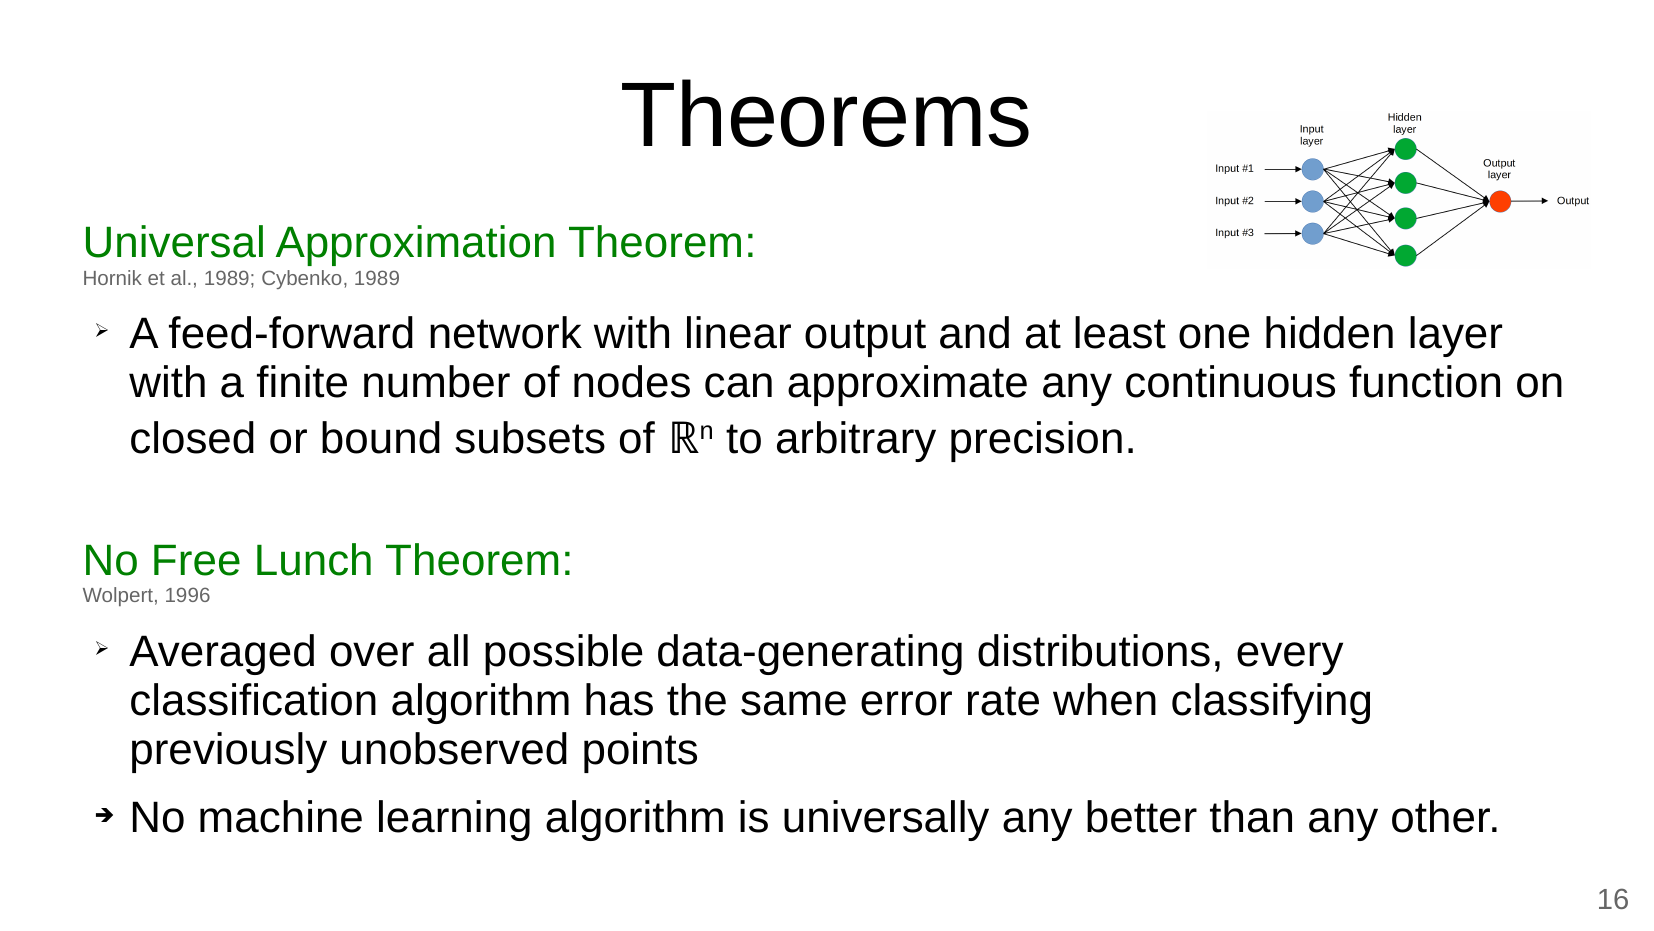

# Theorems
Universal Approximation Theorem:
Hornik et al., 1989; Cybenko, 1989
A feed-forward network with linear output and at least one hidden layer with a finite number of nodes can approximate any continuous function on closed or bound subsets of ℝn to arbitrary precision.
No Free Lunch Theorem:
Wolpert, 1996
Averaged over all possible data-generating distributions, every classiﬁcation algorithm has the same error rate when classifying previously unobserved points
No machine learning algorithm is universally any better than any other.